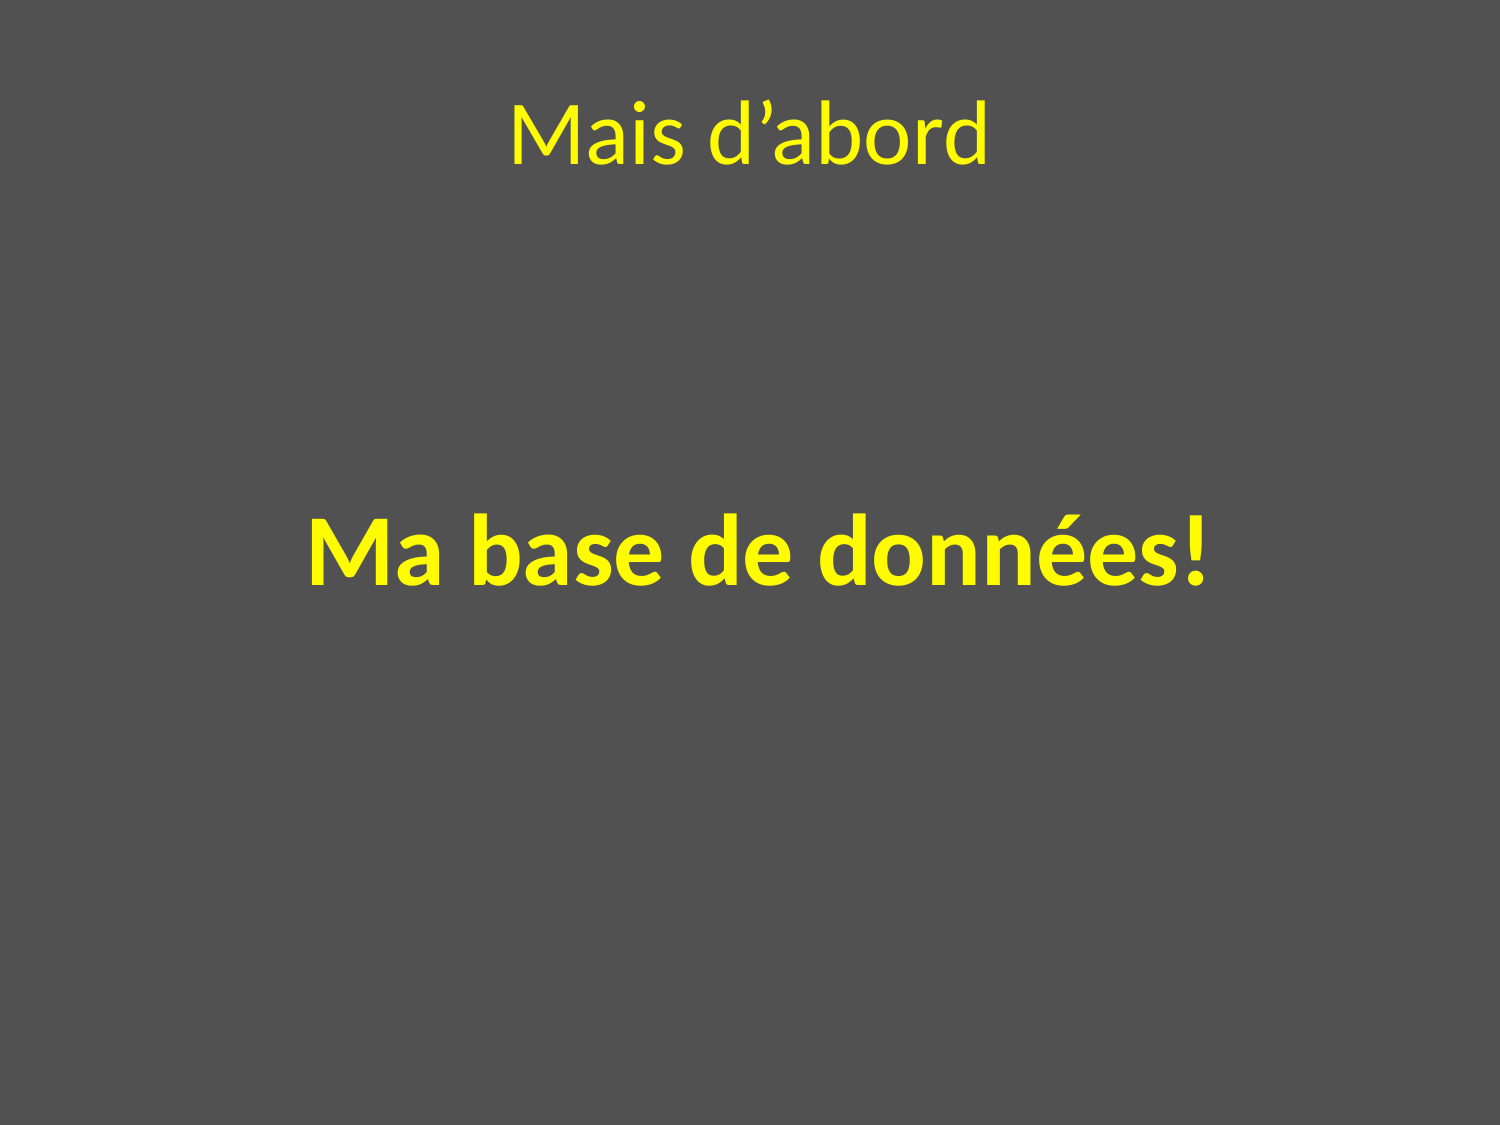

# Mais d’abord
Ma base de données!